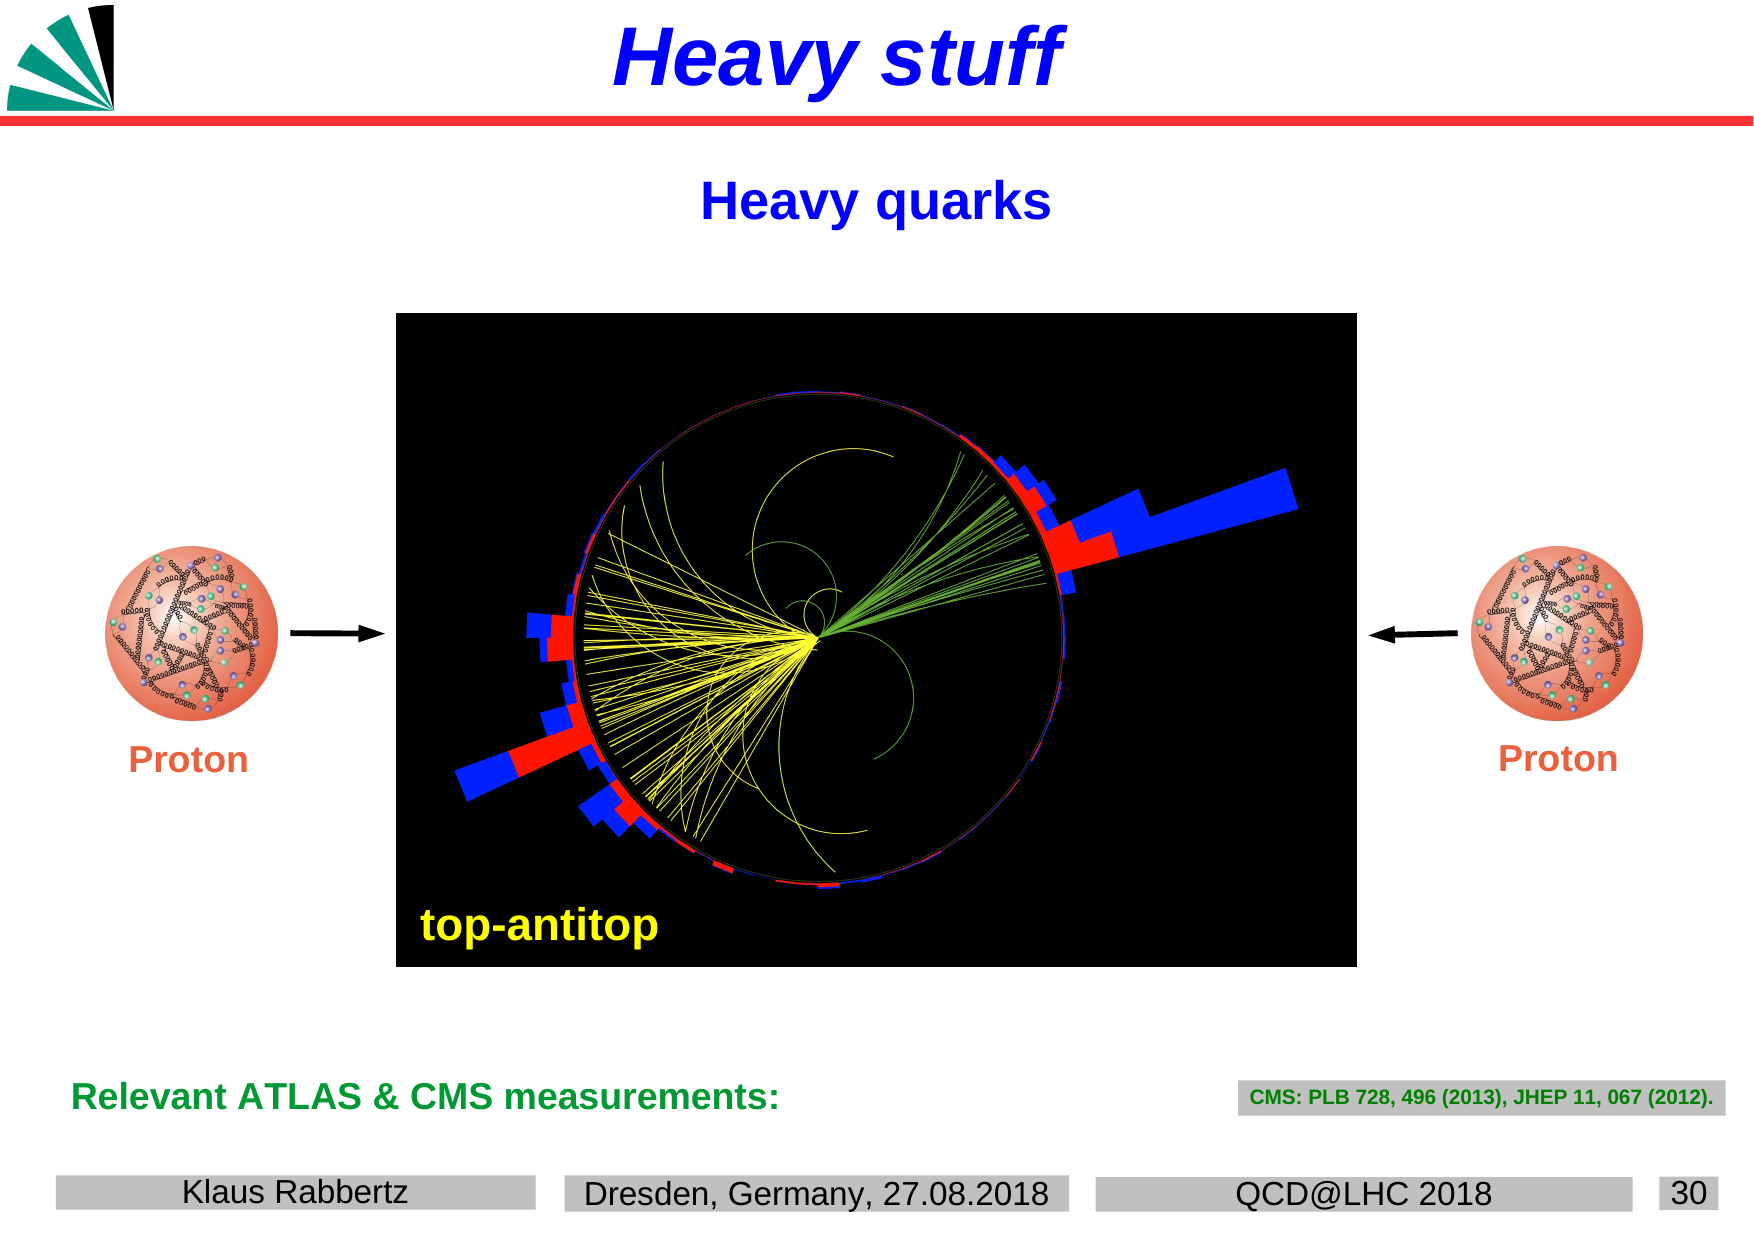

# Heavy stuff
Heavy quarks
Proton
Proton
top-antitop
Relevant ATLAS & CMS measurements:
CMS: PLB 728, 496 (2013), JHEP 11, 067 (2012).